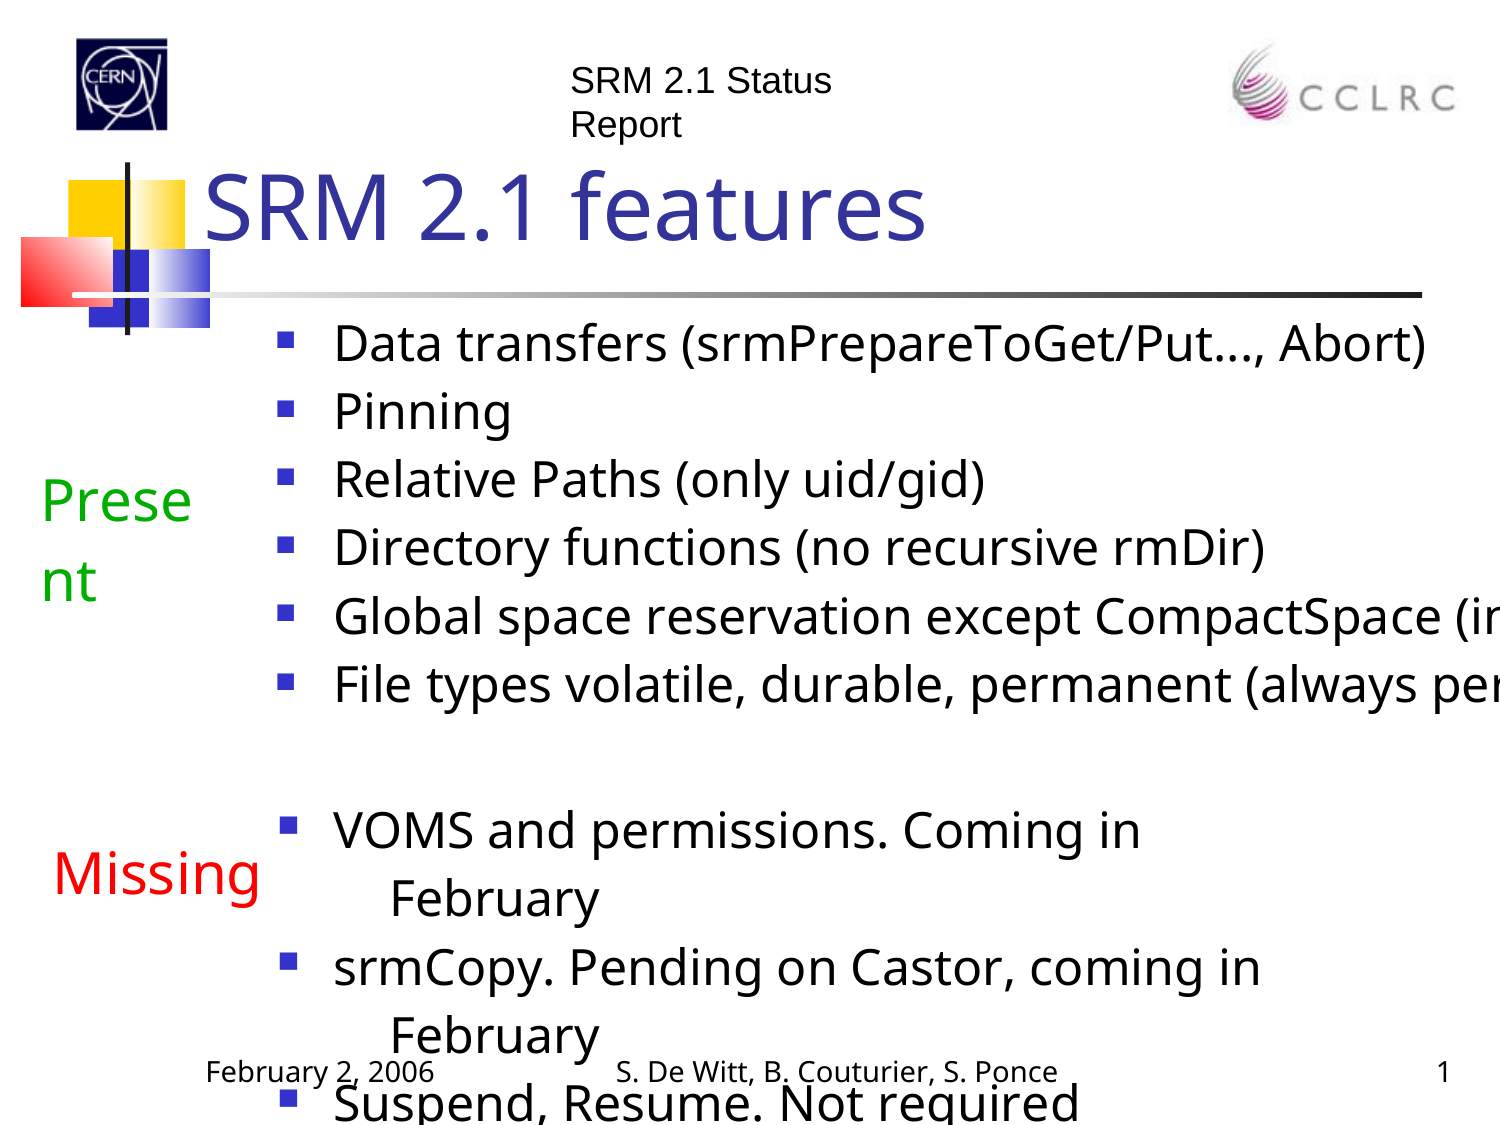

# SRM 2.1 features
Data transfers (srmPrepareToGet/Put..., Abort)
Pinning
Relative Paths (only uid/gid)
Directory functions (no recursive rmDir)
Global space reservation except CompactSpace (infinite storage)
File types volatile, durable, permanent (always permanent)
Present
VOMS and permissions. Coming in February
srmCopy. Pending on Castor, coming in February
Suspend, Resume. Not required
Missing
SRM 2.1 Status Report
1